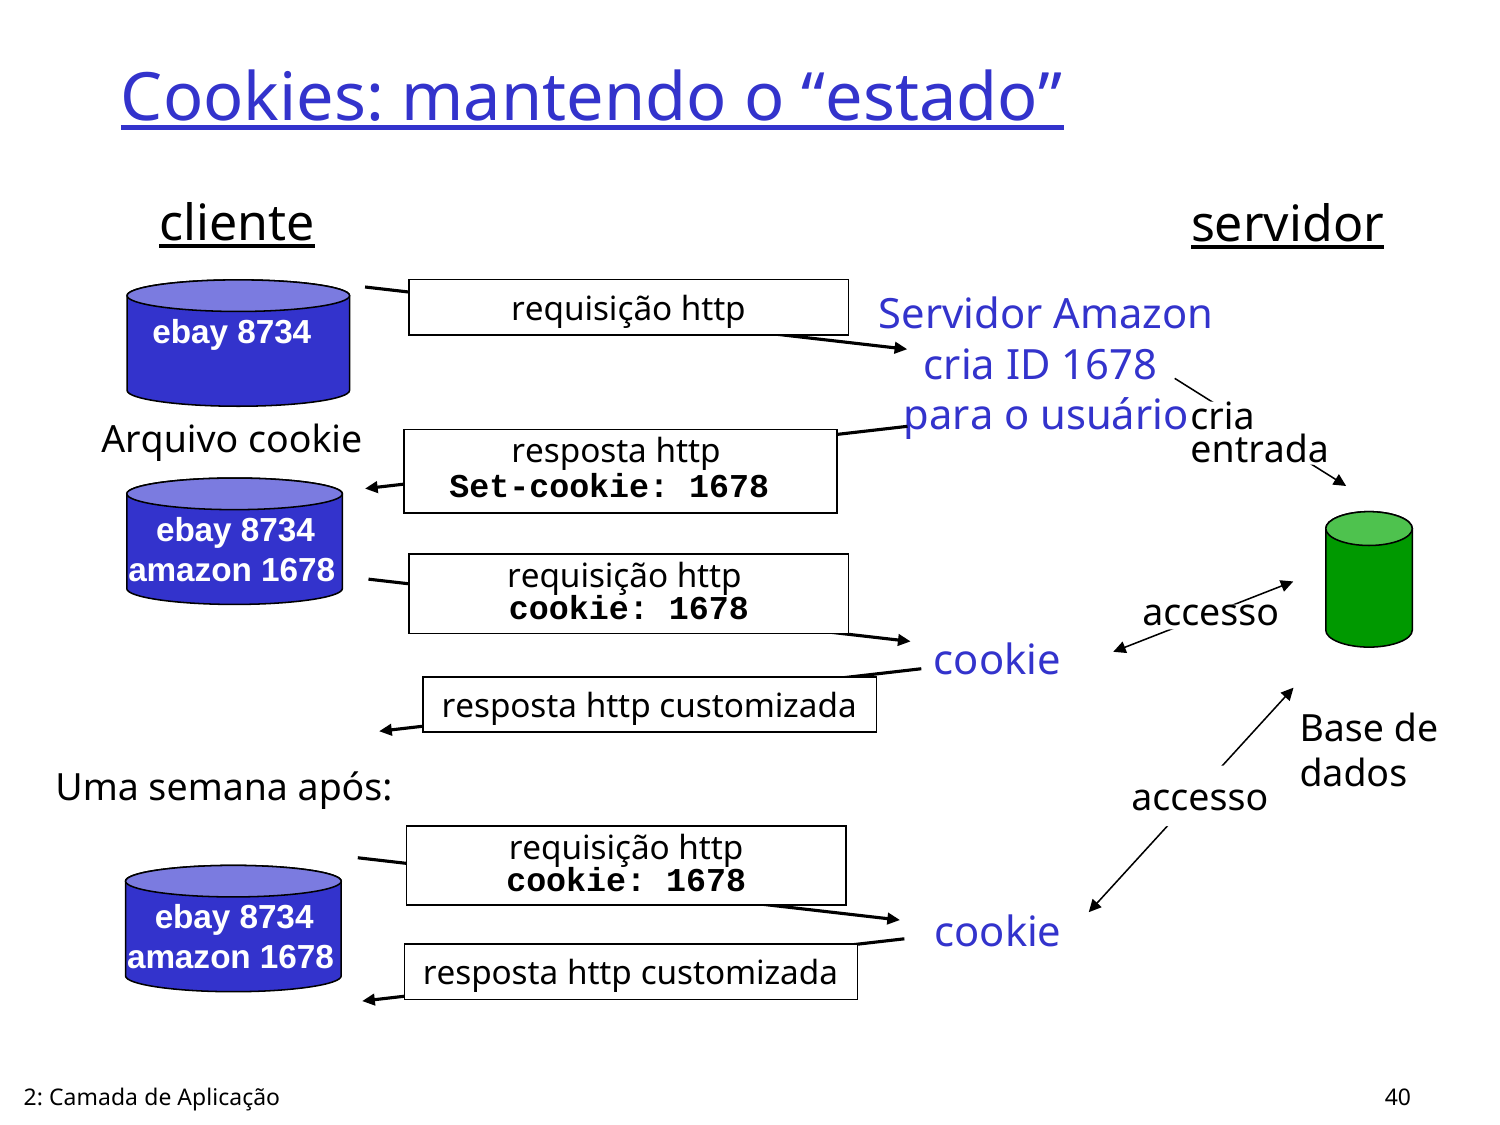

# Cookies: mantendo o “estado”
cliente
servidor
requisição http
Servidor Amazon
cria ID 1678
para o usuário
cria
entrada
ebay 8734
Arquivo cookie
resposta http
Set-cookie: 1678
 ebay 8734
amazon 1678
requisição http
cookie: 1678
accesso
cookie
resposta http customizada
accesso
requisição http
cookie: 1678
cookie
Base de
dados
Uma semana após:
 ebay 8734
amazon 1678
resposta http customizada
40